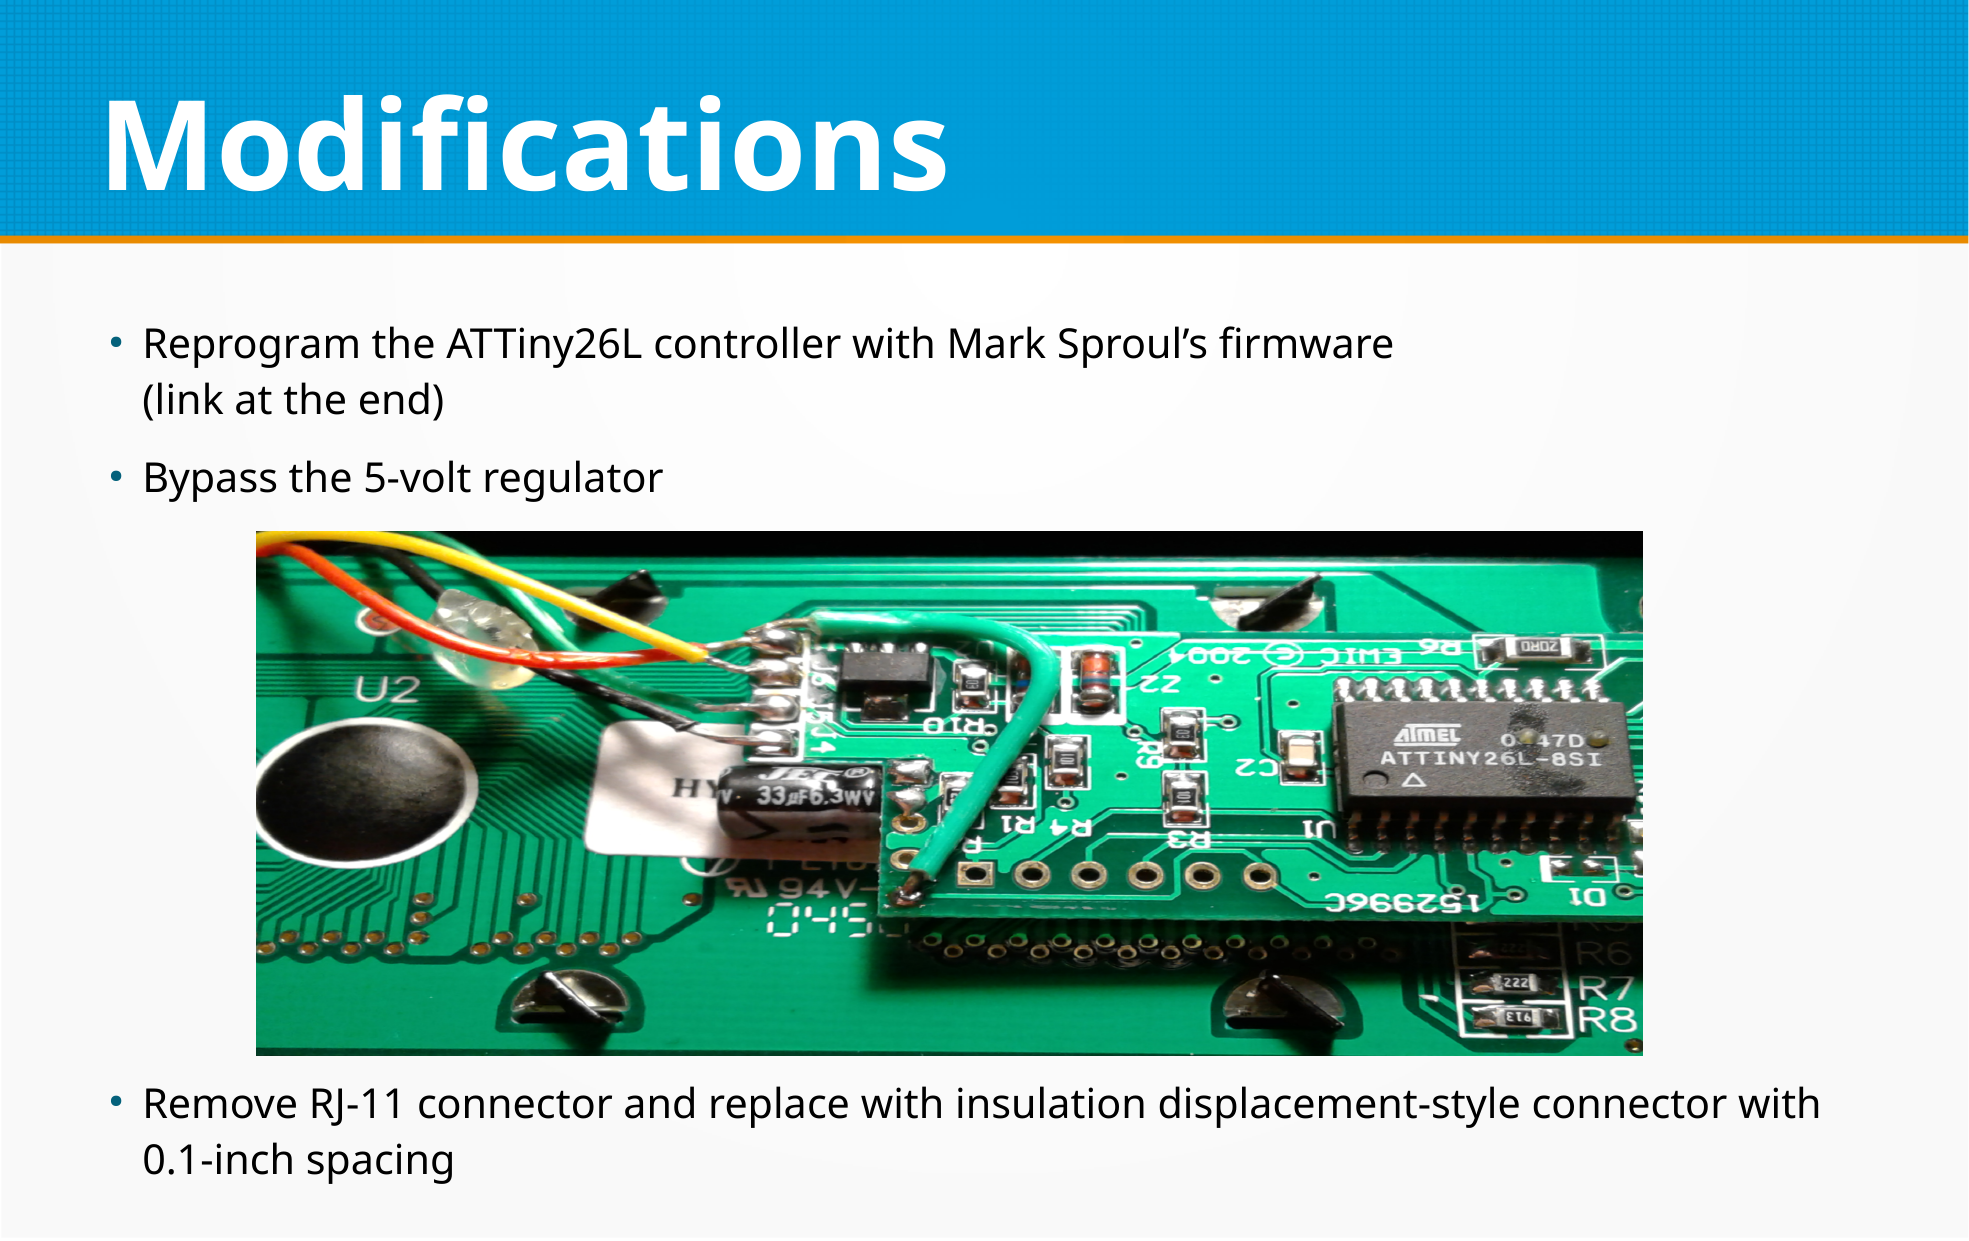

# Modifications
Reprogram the ATTiny26L controller with Mark Sproul’s firmware
(link at the end)
Bypass the 5-volt regulator
Remove RJ-11 connector and replace with insulation displacement-style connector with 0.1-inch spacing